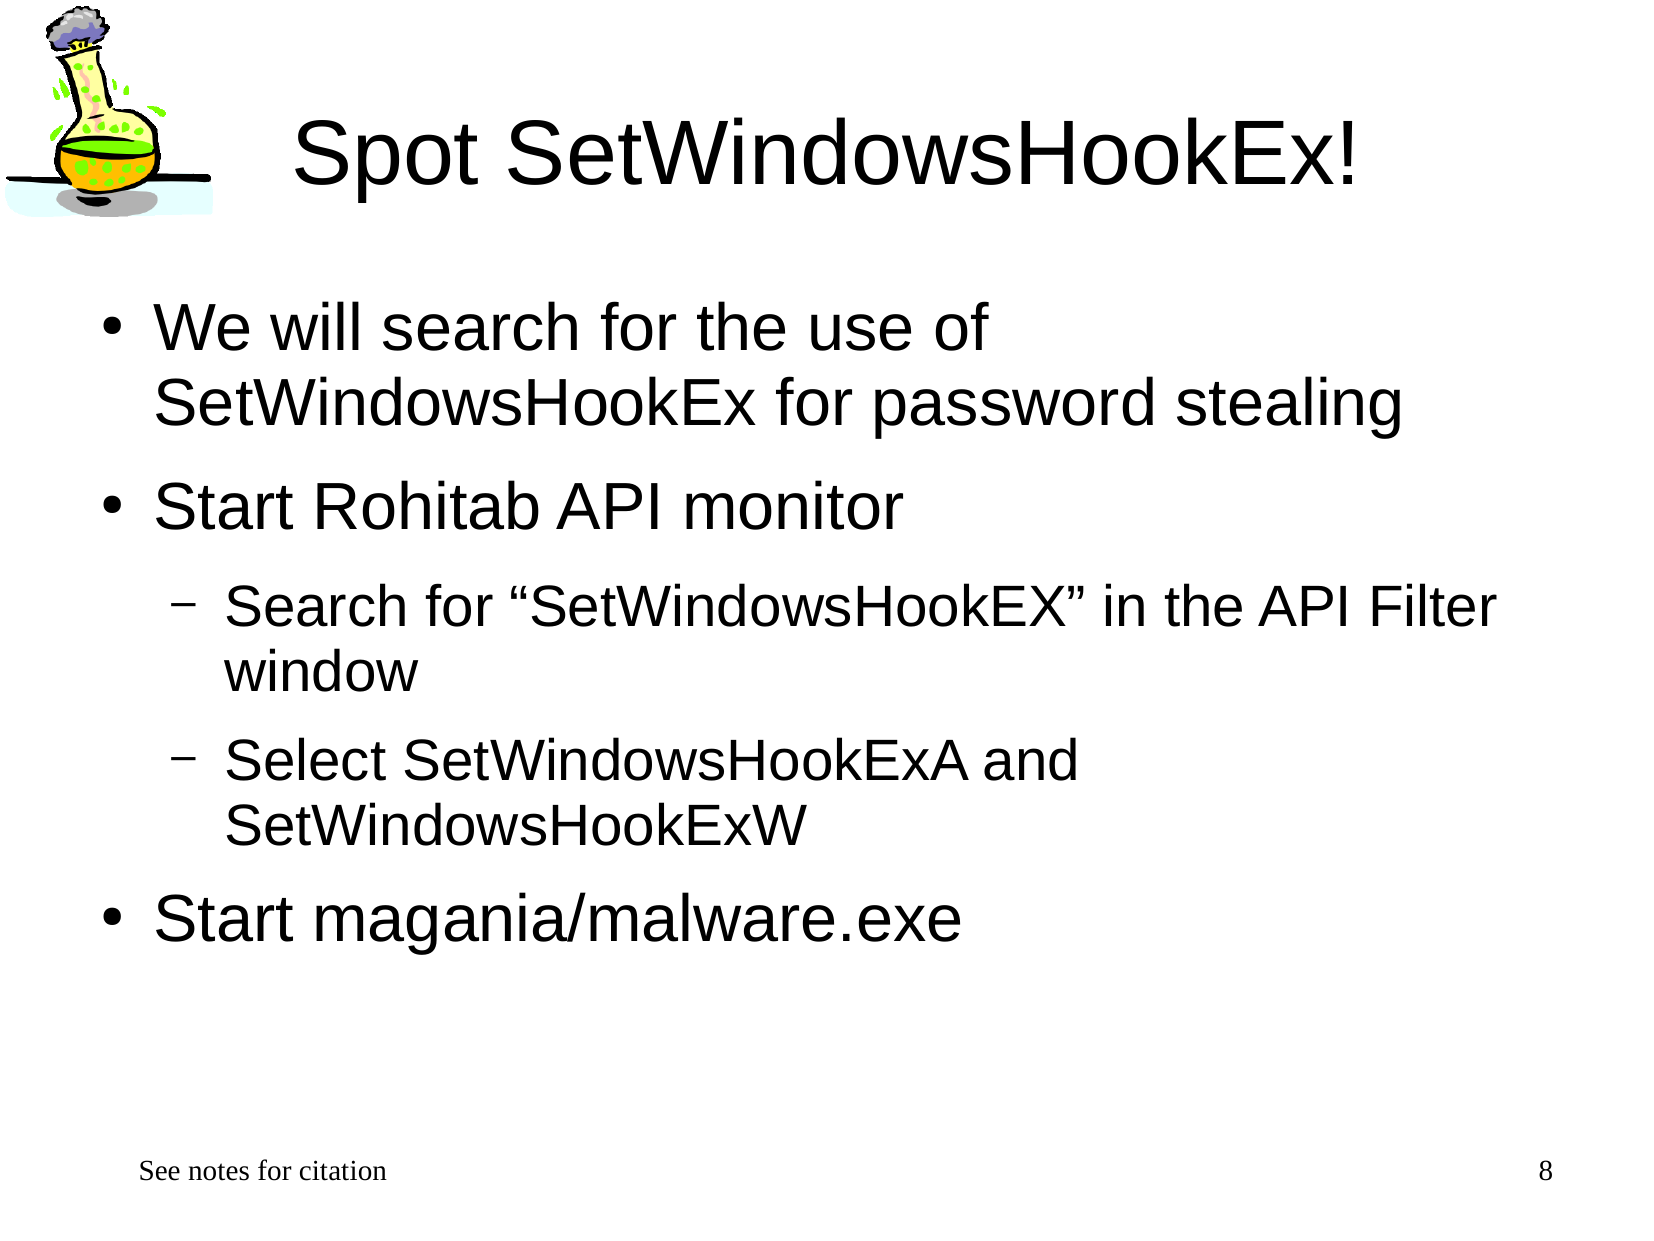

# Spot SetWindowsHookEx!
We will search for the use of SetWindowsHookEx for password stealing
Start Rohitab API monitor
Search for “SetWindowsHookEX” in the API Filter window
Select SetWindowsHookExA and SetWindowsHookExW
Start magania/malware.exe
See notes for citation
8